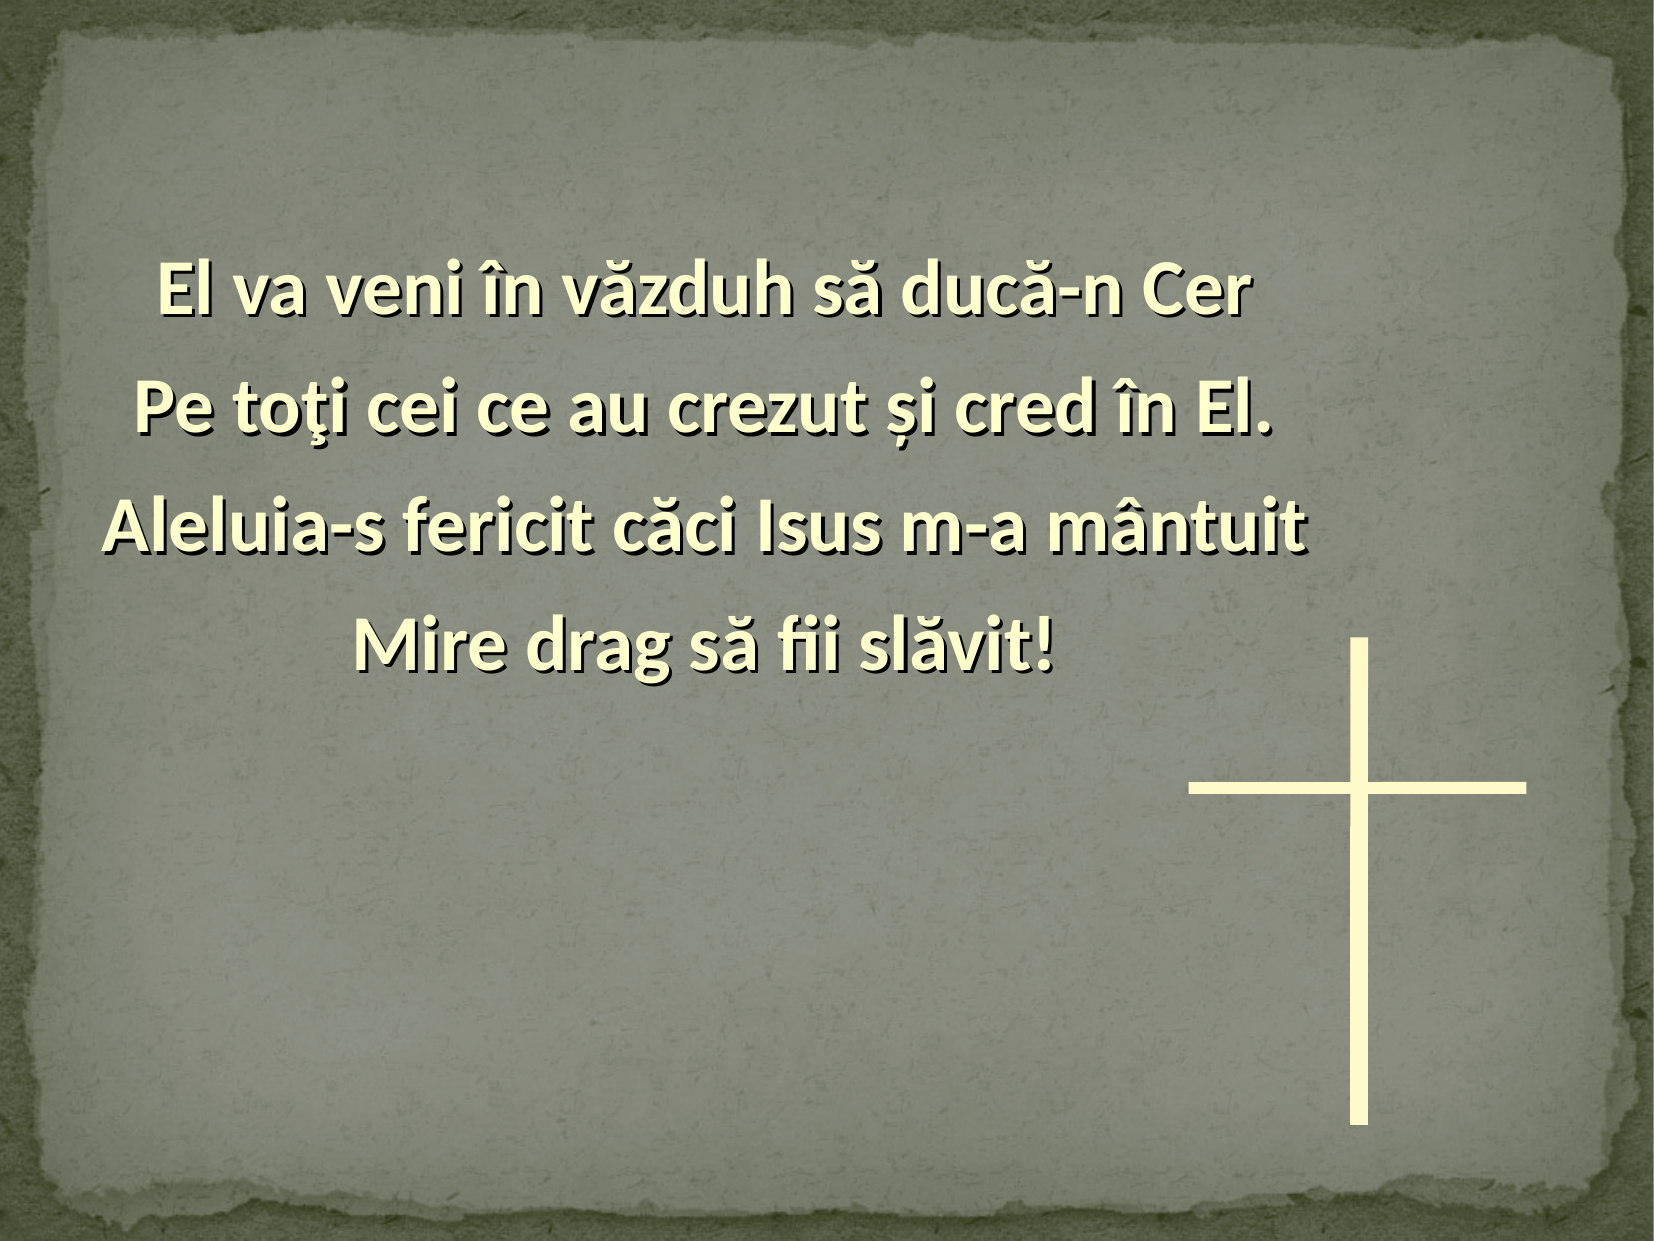

El va veni în văzduh să ducă-n Cer
Pe toţi cei ce au crezut și cred în El.
Aleluia-s fericit căci Isus m-a mântuit
Mire drag să fii slăvit!